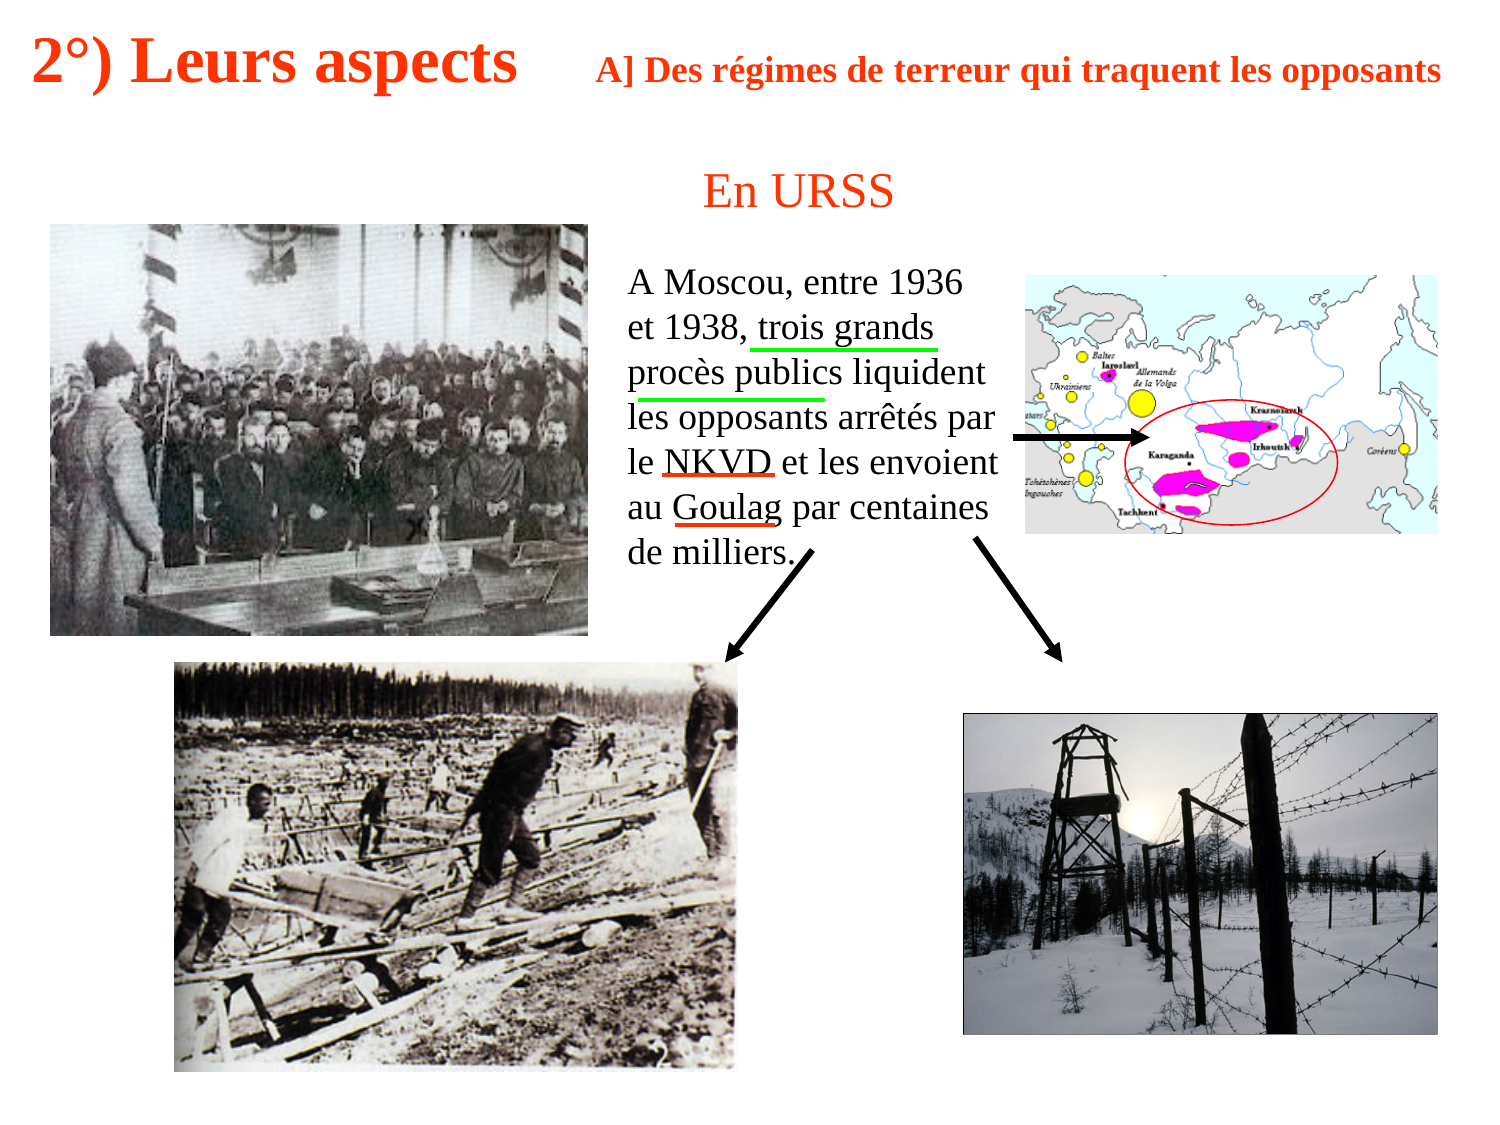

# 2°) Leurs aspects
A] Des régimes de terreur qui traquent les opposants
En URSS
A Moscou, entre 1936
et 1938, trois grands procès publics liquident les opposants arrêtés par le NKVD et les envoient au Goulag par centaines de milliers.